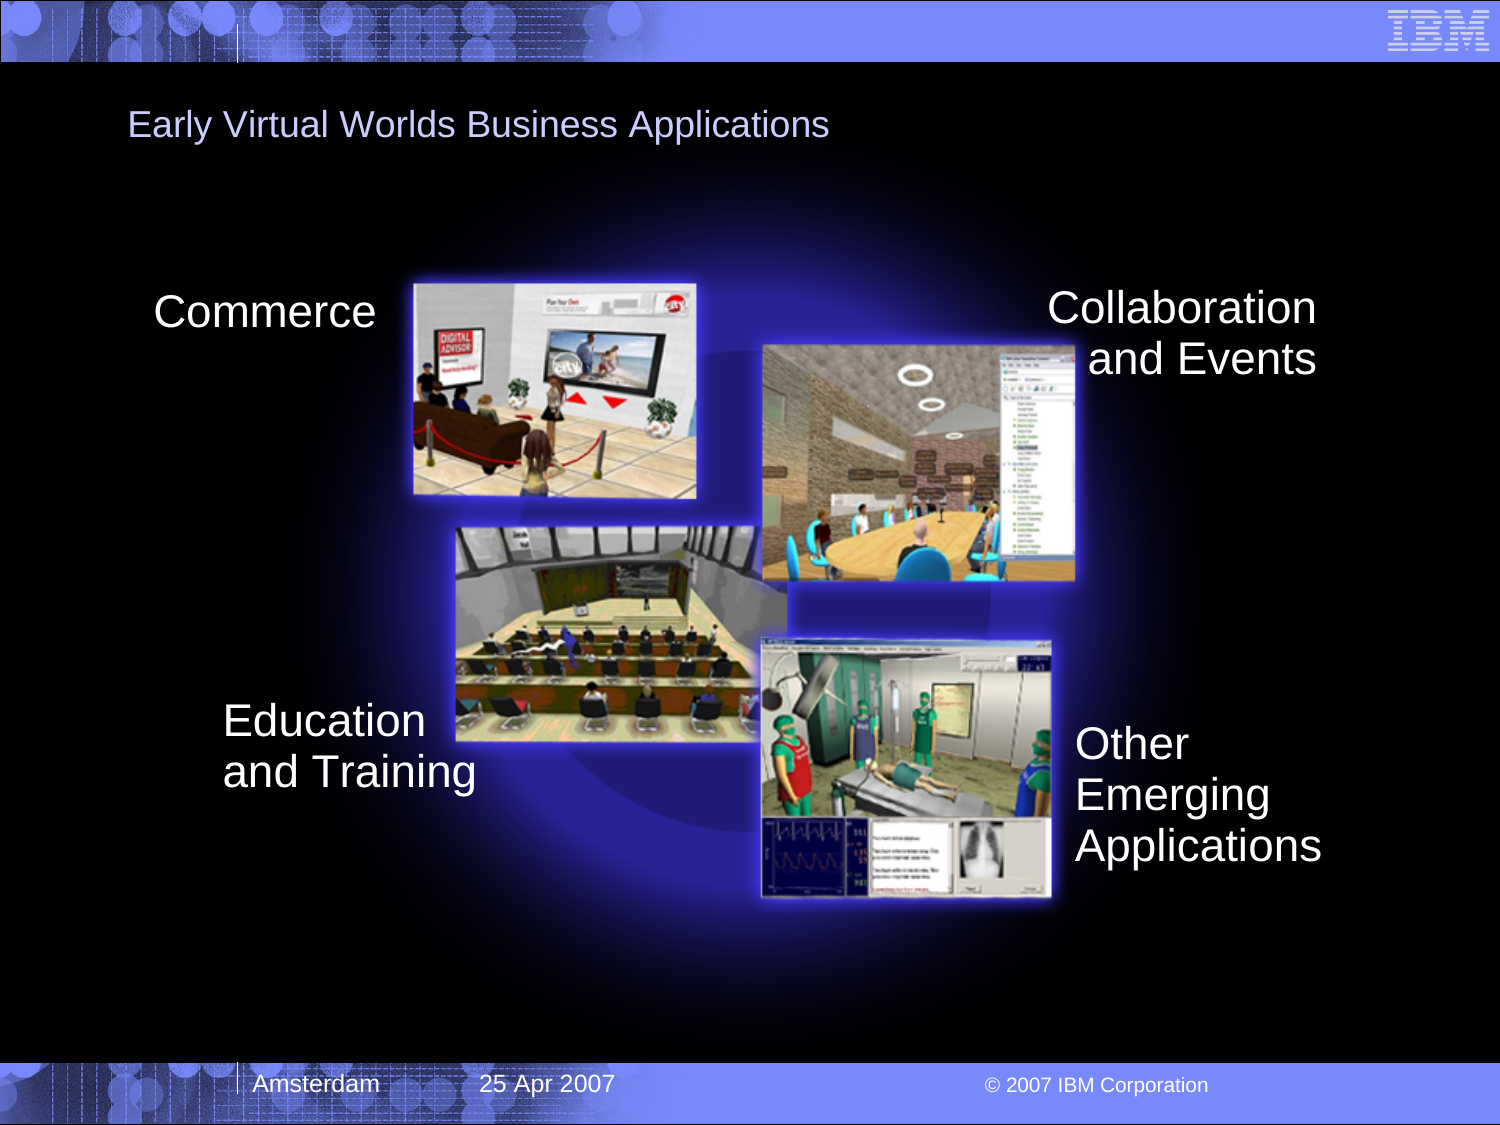

# Early Virtual Worlds Business Applications
Collaboration and Events
Commerce
Education
and Training
Other
Emerging
Applications